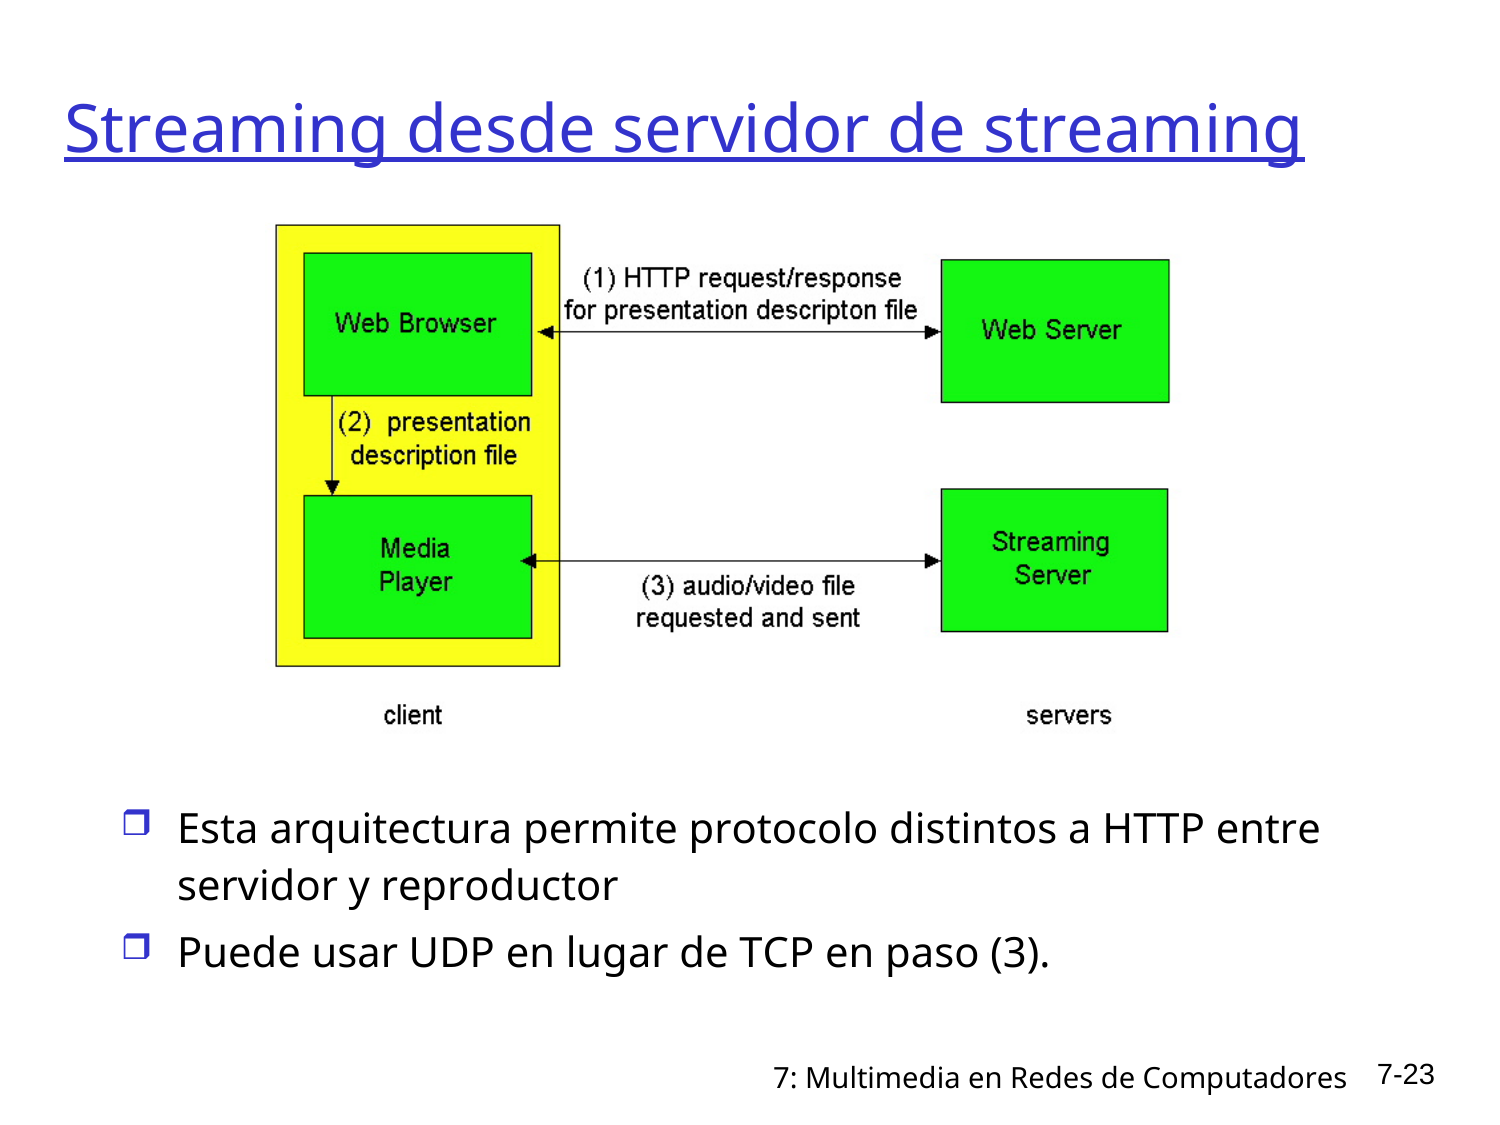

# Streaming desde servidor de streaming
Esta arquitectura permite protocolo distintos a HTTP entre servidor y reproductor
Puede usar UDP en lugar de TCP en paso (3).
23